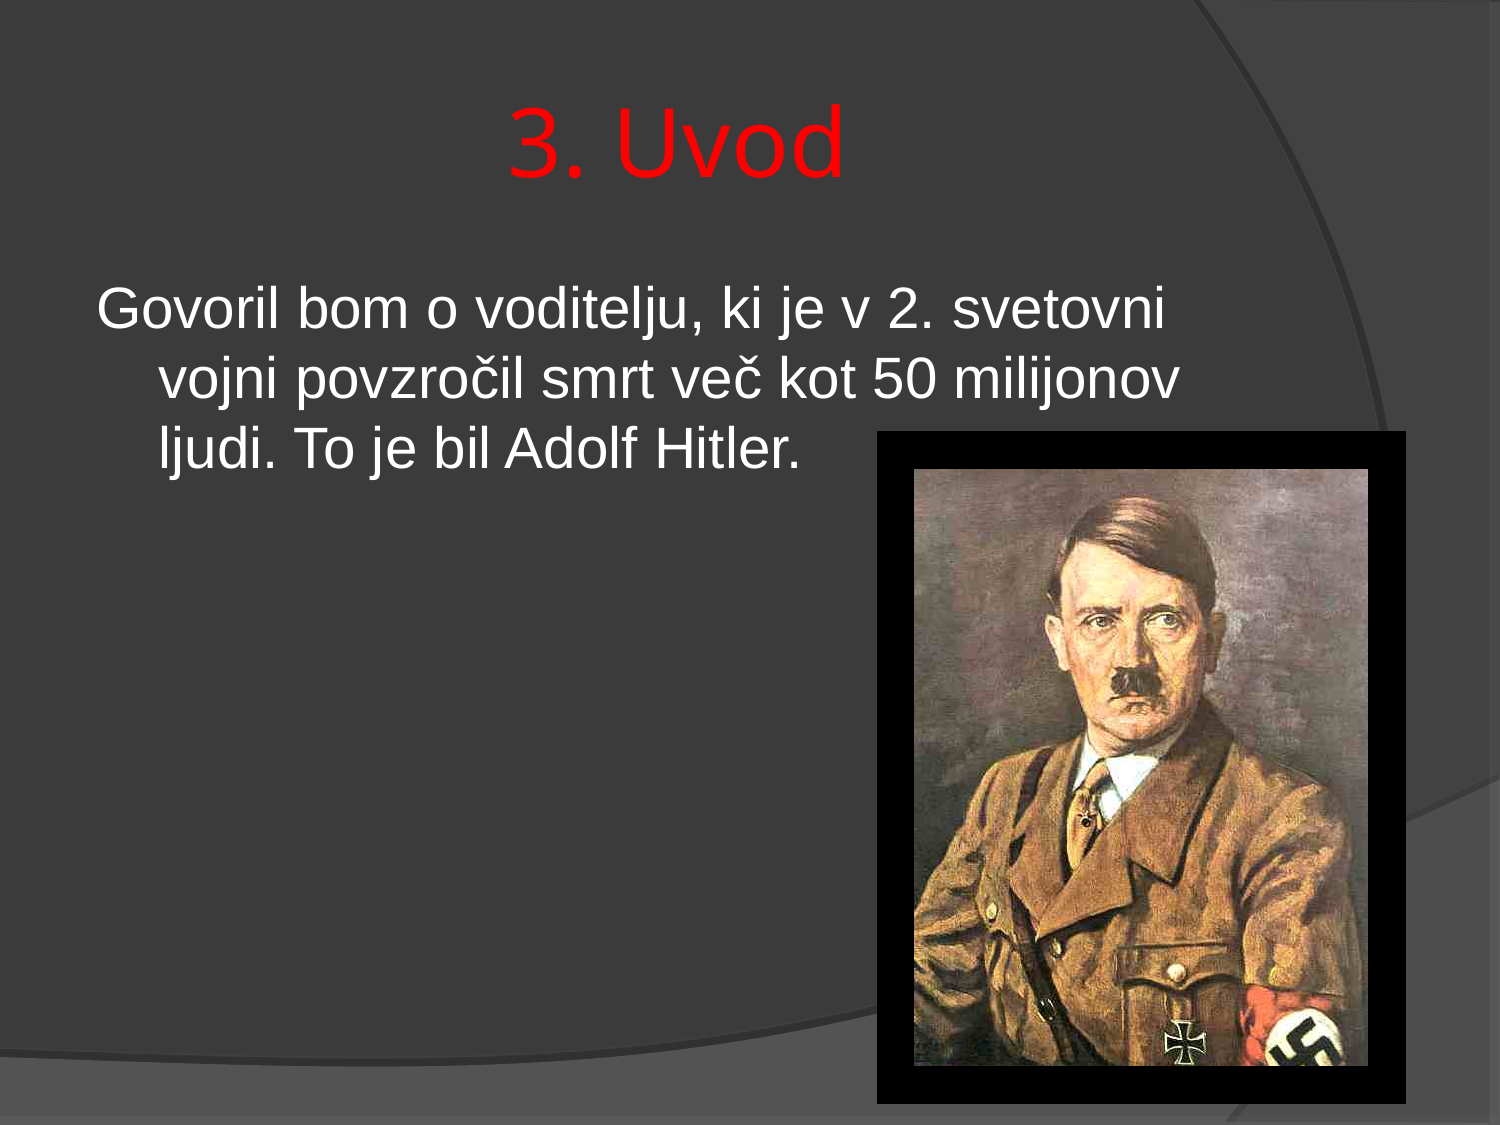

# 3. Uvod
Govoril bom o voditelju, ki je v 2. svetovni vojni povzročil smrt več kot 50 milijonov ljudi. To je bil Adolf Hitler.